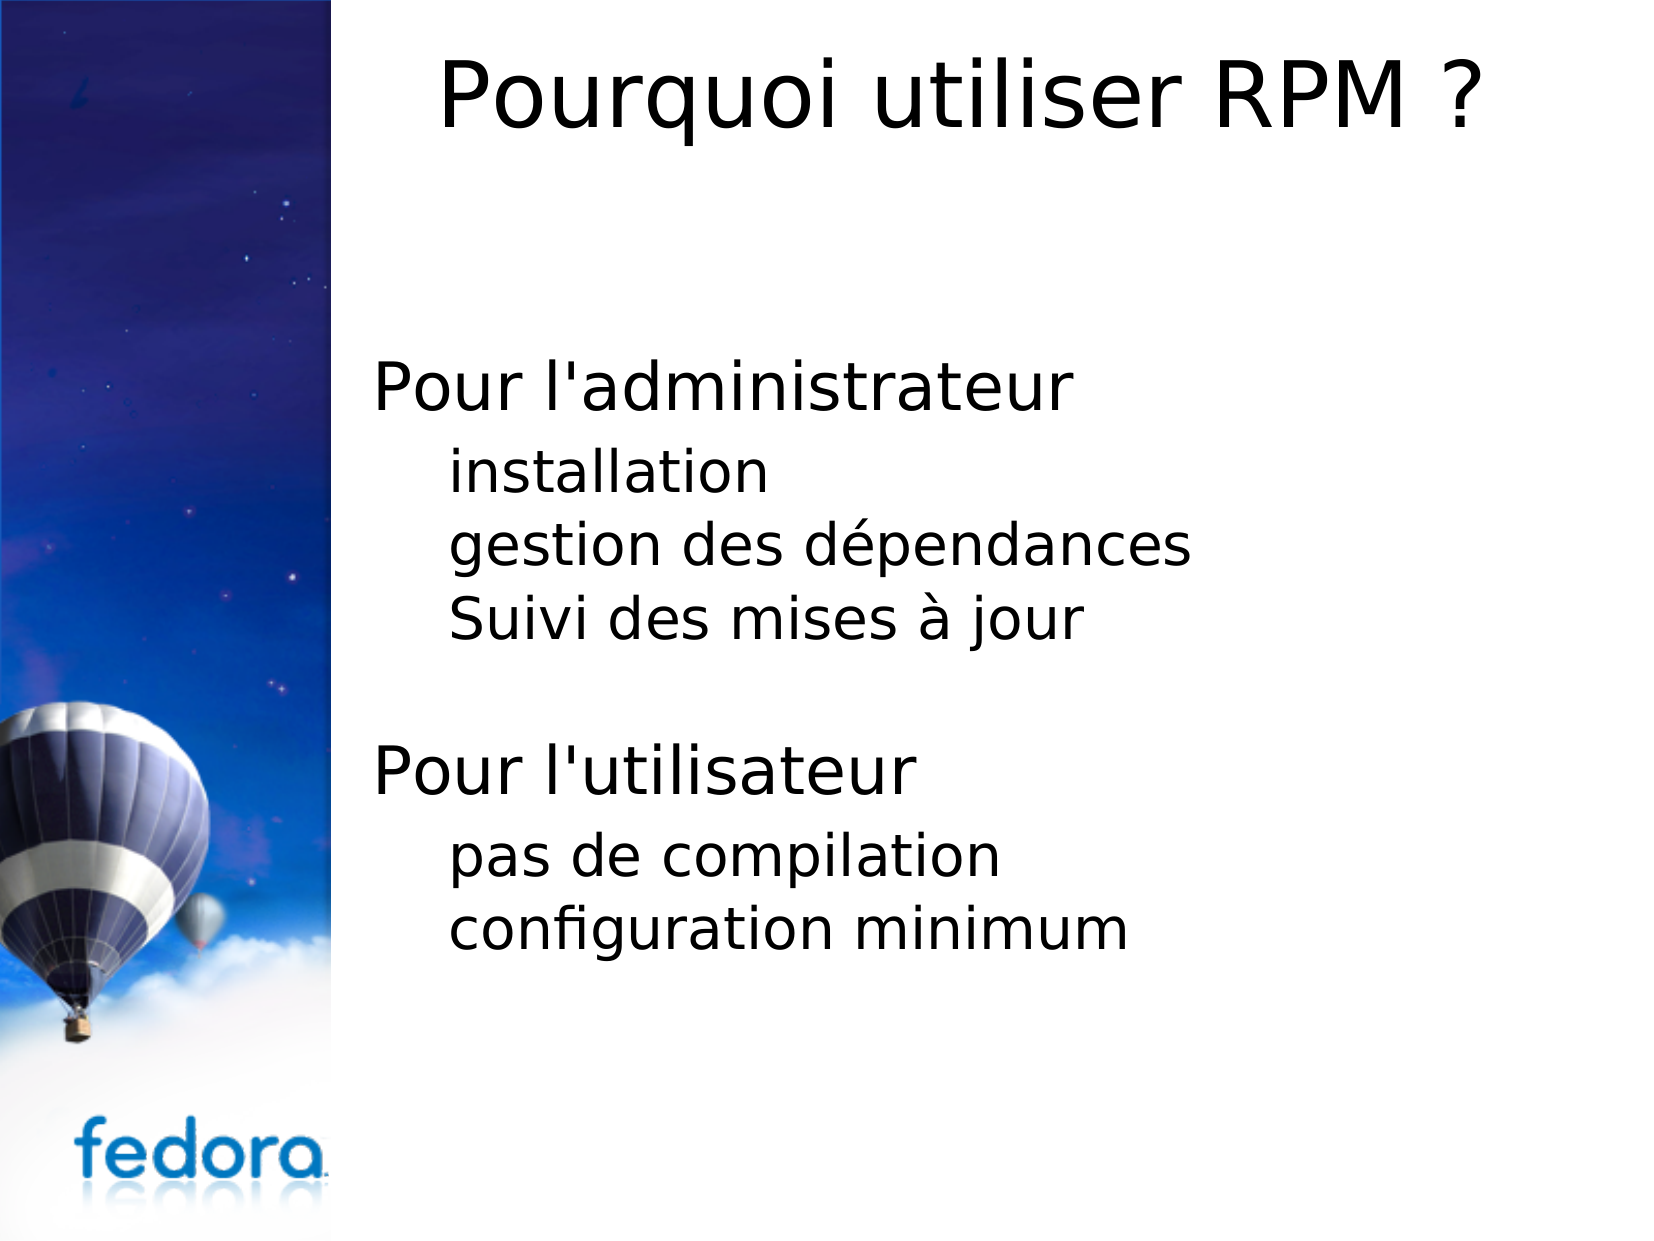

Pourquoi utiliser RPM ?
# Pour l'administrateur
installation
gestion des dépendances
Suivi des mises à jour
Pour l'utilisateur
pas de compilation
configuration minimum